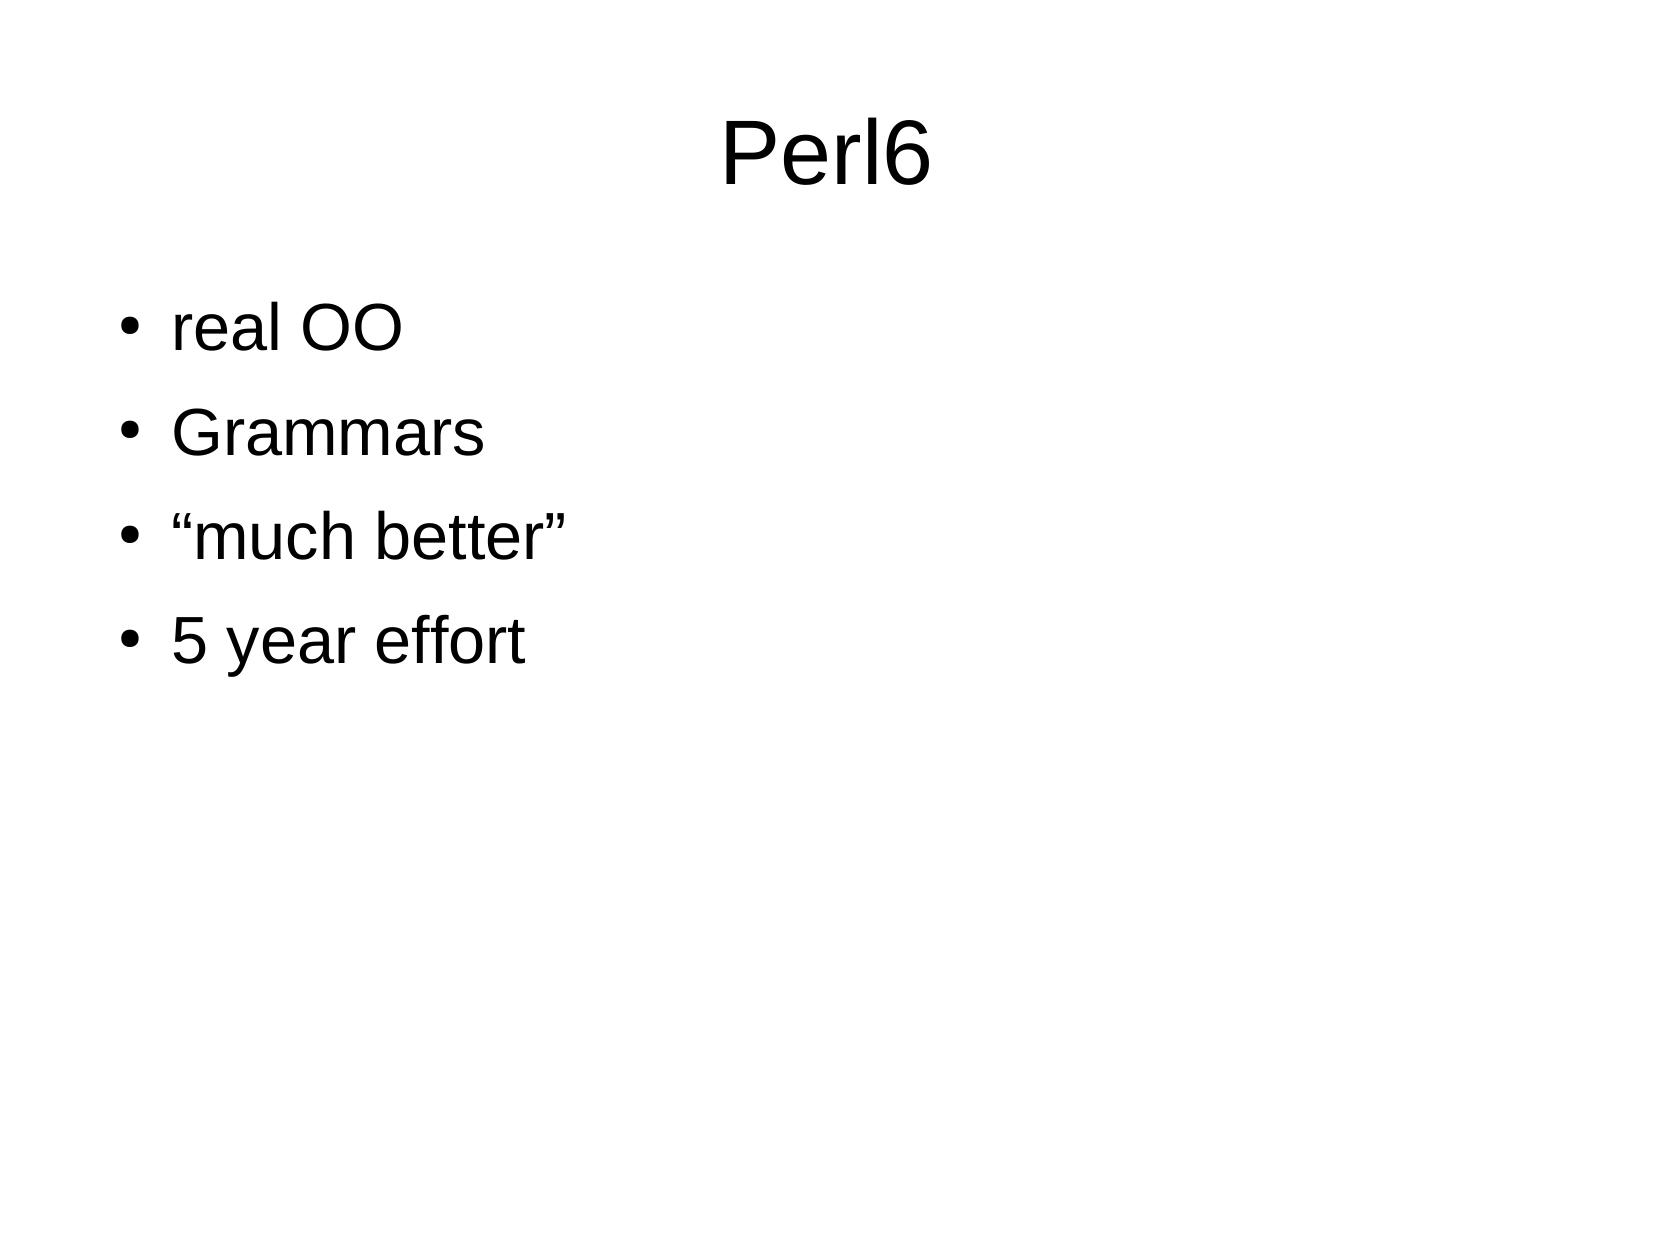

# Perl6
real OO
Grammars
“much better”
5 year effort